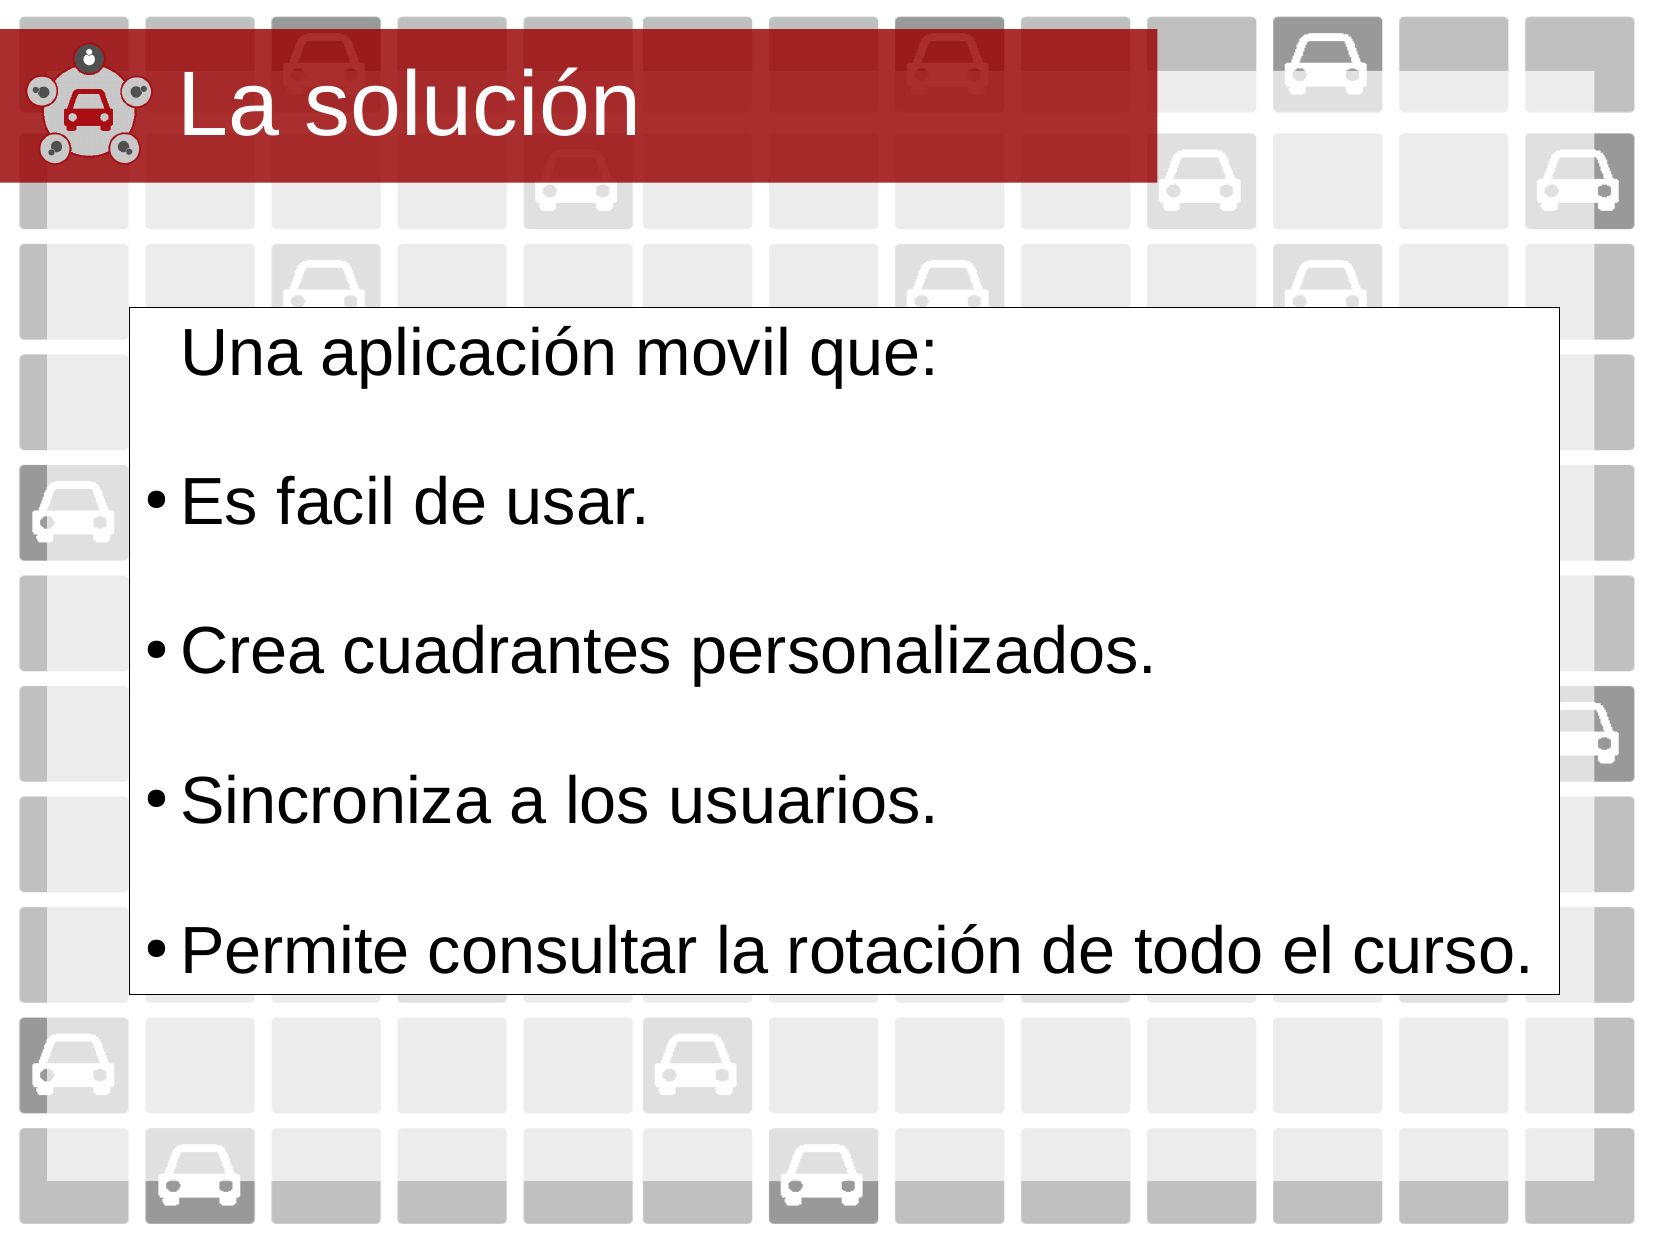

# La solución
Una aplicación movil que:
Es facil de usar.
Crea cuadrantes personalizados.
Sincroniza a los usuarios.
Permite consultar la rotación de todo el curso.